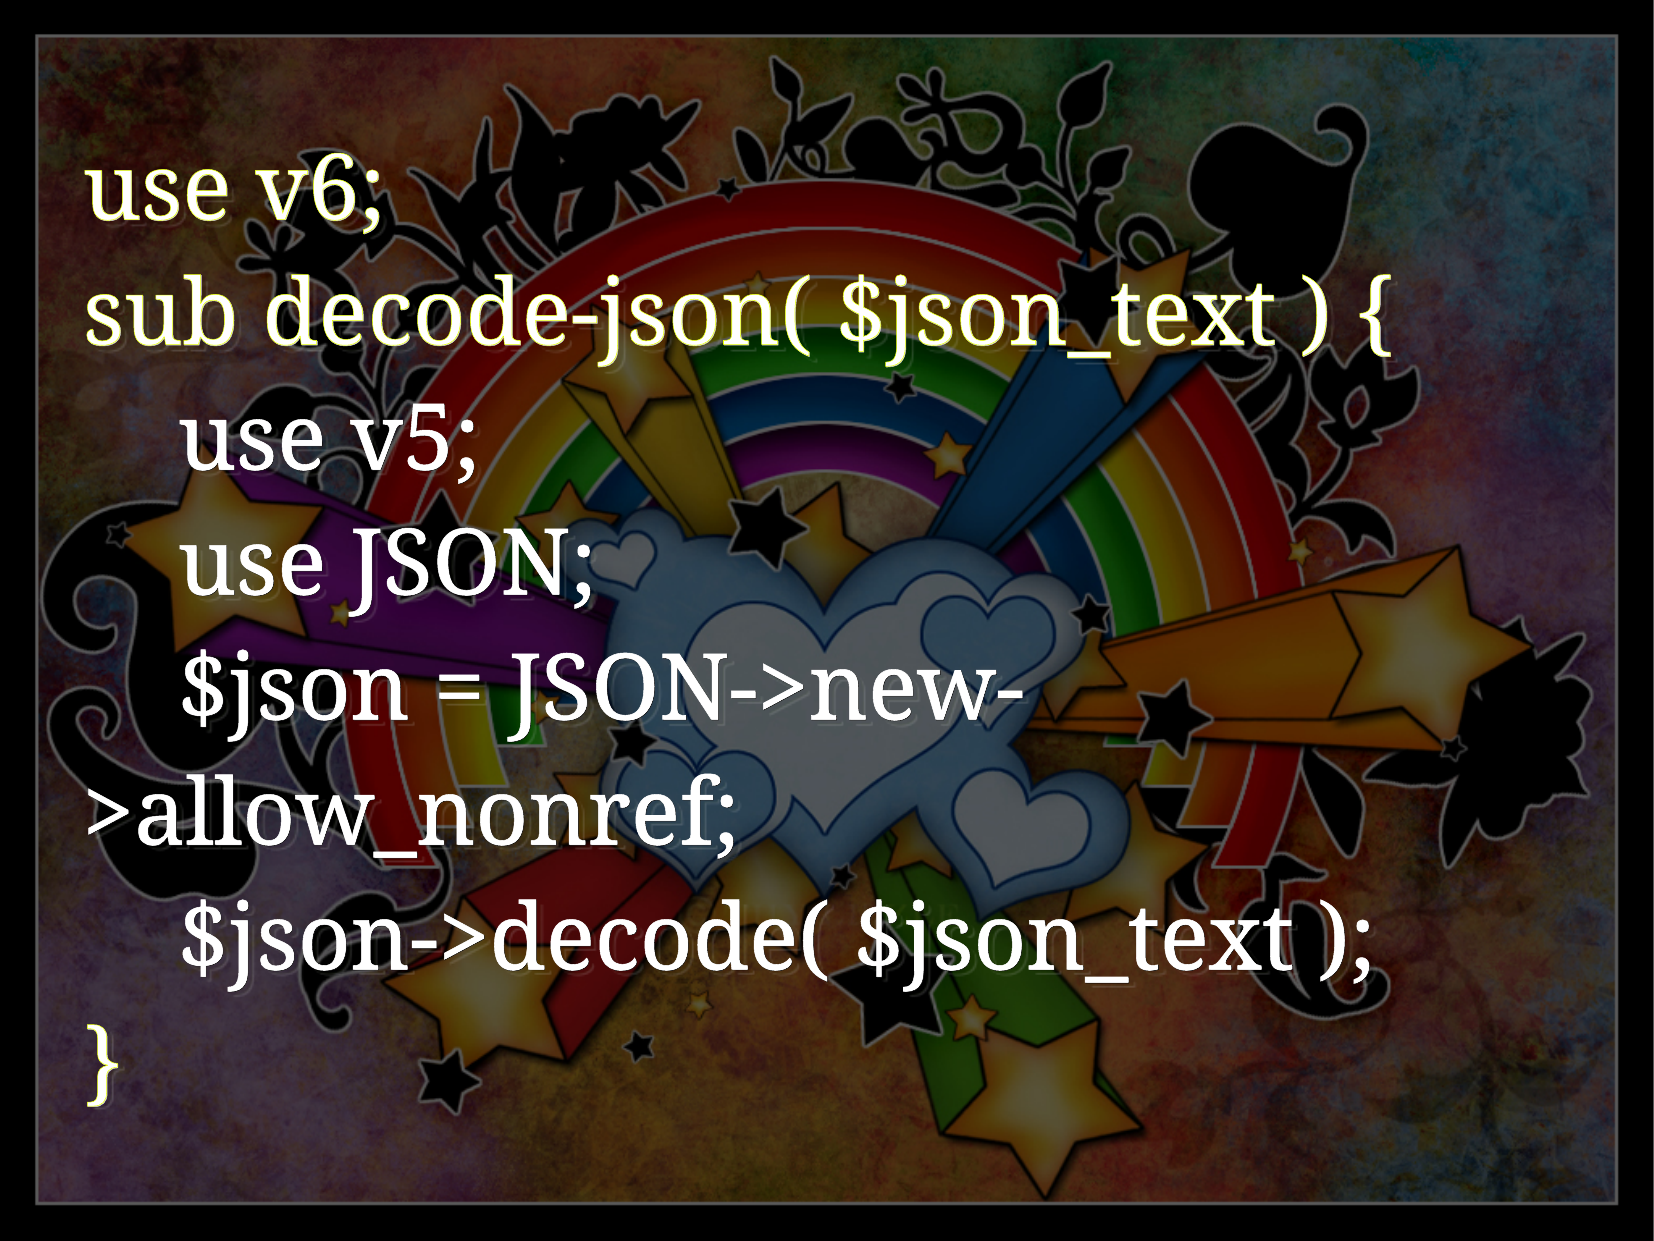

#
use v6;
sub decode-json( $json_text ) {
 use v5;
 use JSON;
 $json = JSON->new->allow_nonref;
 $json->decode( $json_text );
}